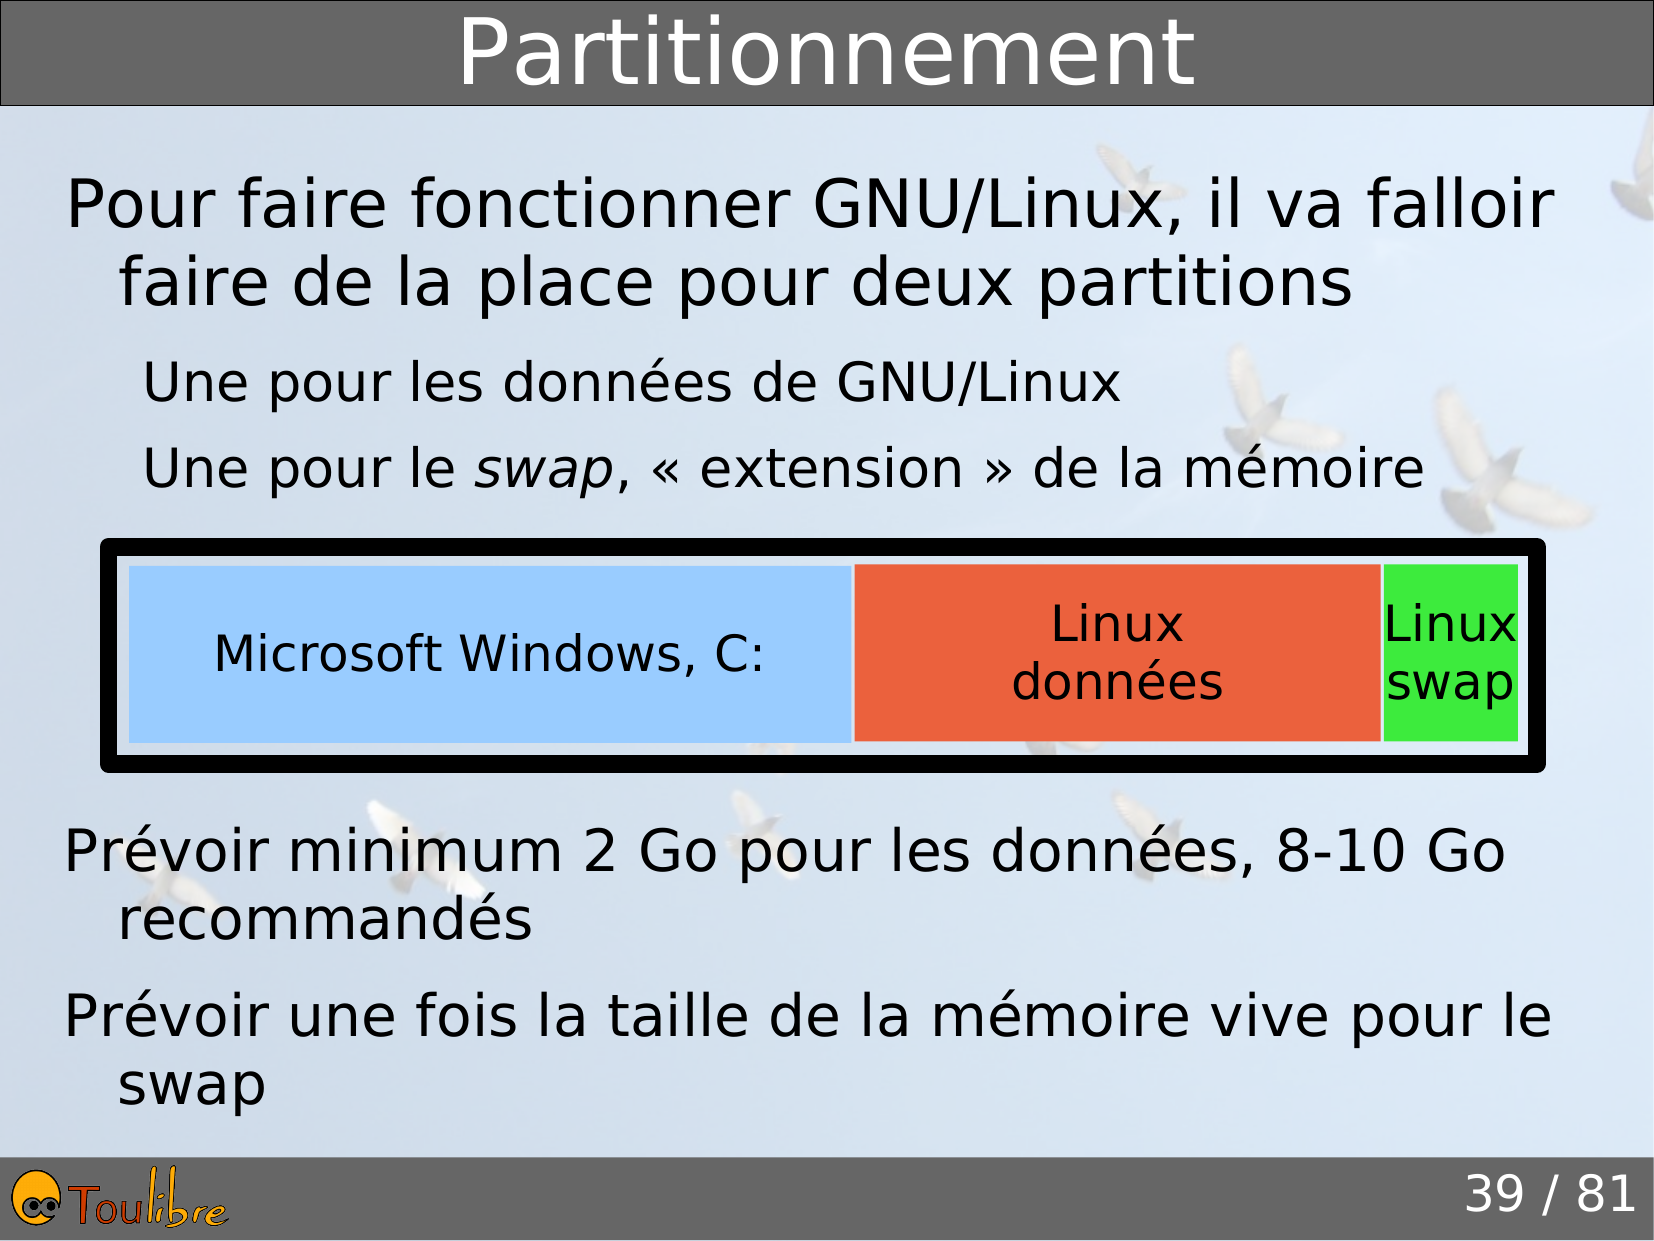

# Partitionnement
Pour faire fonctionner GNU/Linux, il va falloir faire de la place pour deux partitions
Une pour les données de GNU/Linux
Une pour le swap, « extension » de la mémoire
Linux
données
Linux
swap
Microsoft Windows, C:
Prévoir minimum 2 Go pour les données, 8-10 Go recommandés
Prévoir une fois la taille de la mémoire vive pour le swap